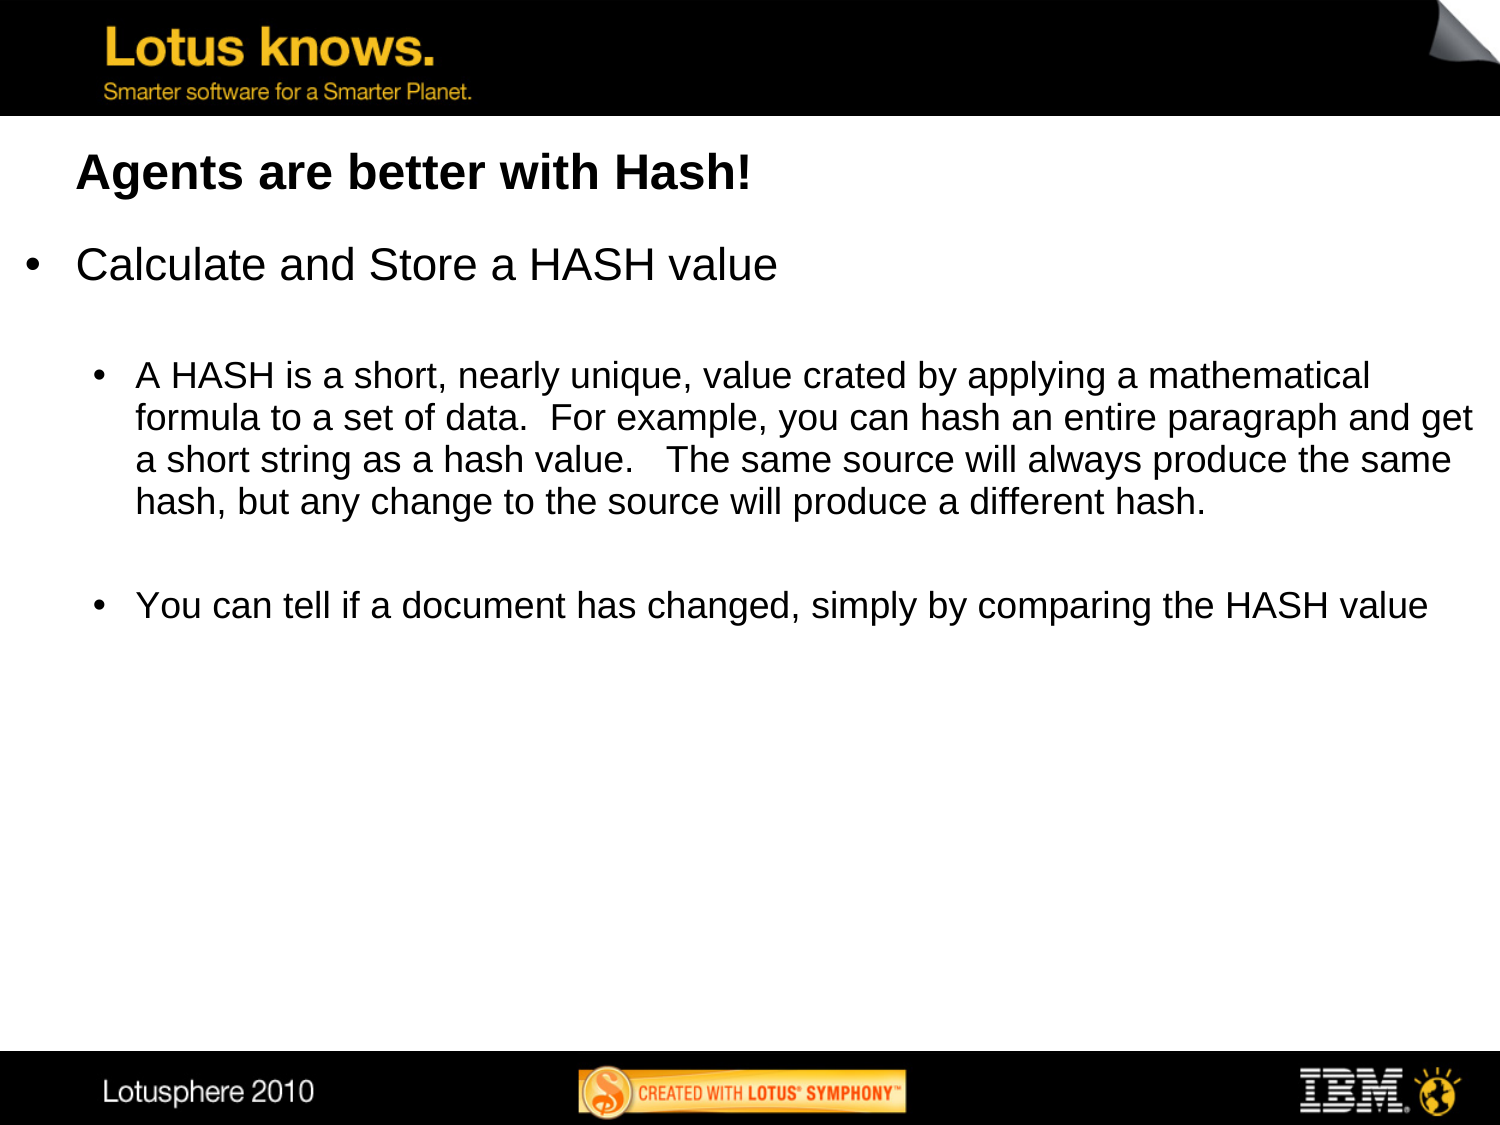

# Agents are better with Hash!
Calculate and Store a HASH value
A HASH is a short, nearly unique, value crated by applying a mathematical formula to a set of data. For example, you can hash an entire paragraph and get a short string as a hash value. The same source will always produce the same hash, but any change to the source will produce a different hash.
You can tell if a document has changed, simply by comparing the HASH value